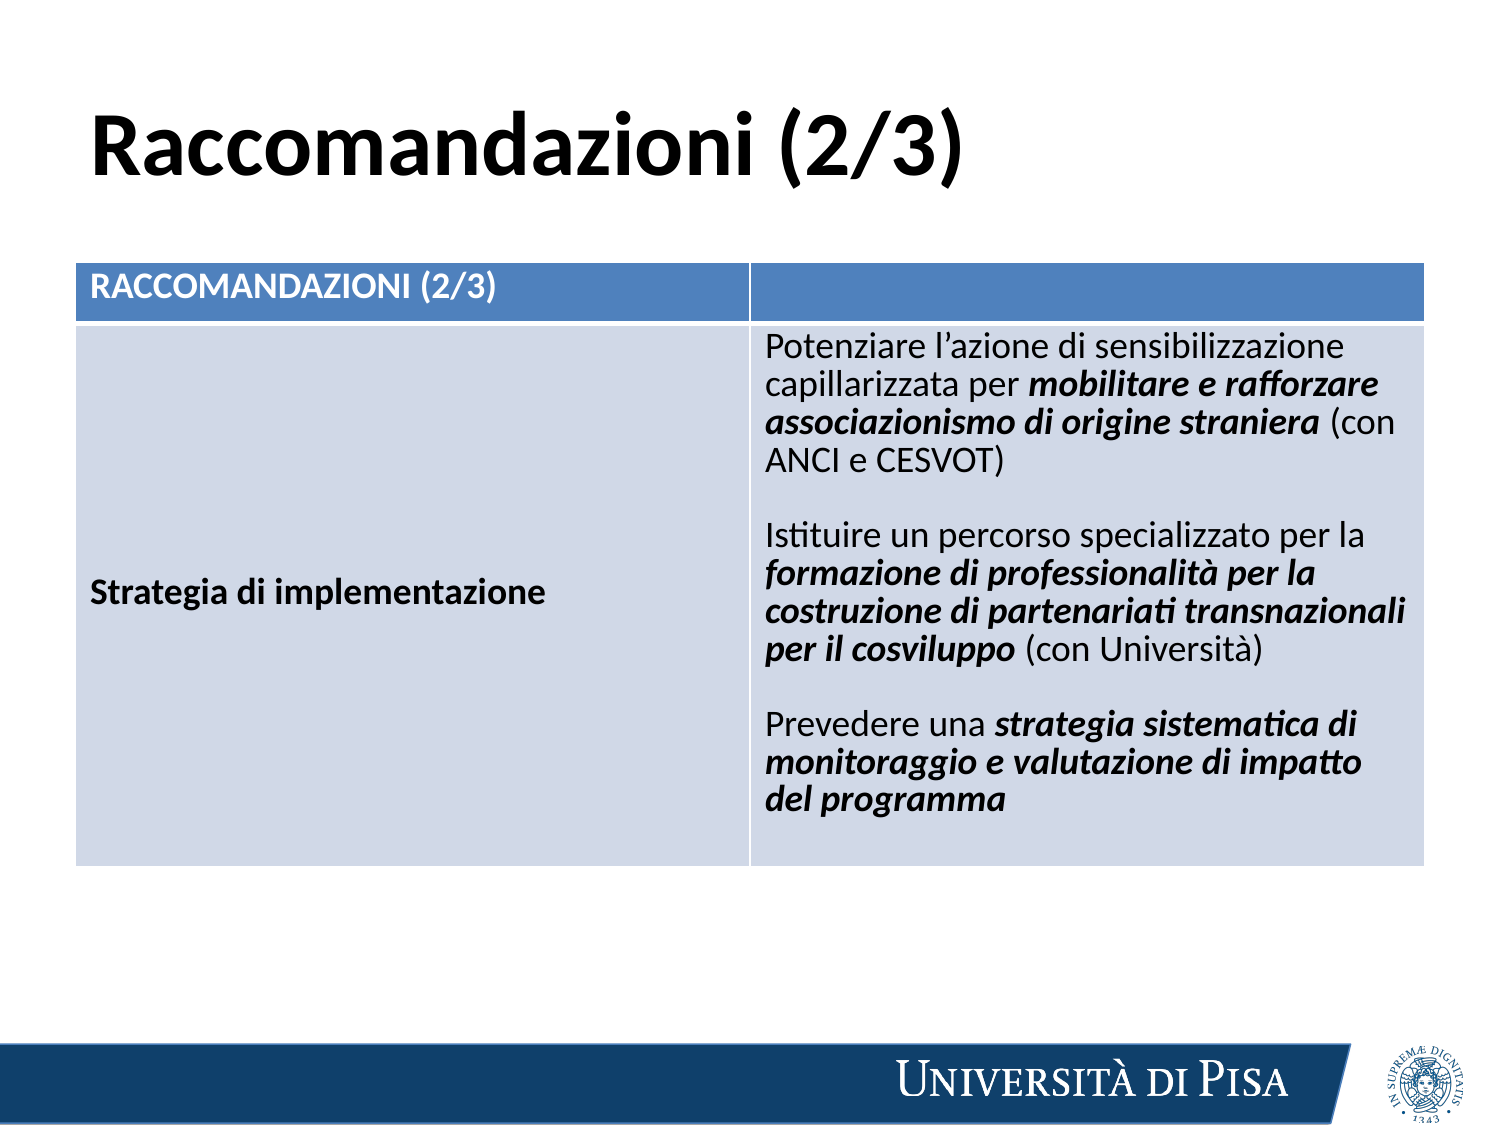

# Raccomandazioni (2/3)
| RACCOMANDAZIONI (2/3) | |
| --- | --- |
| Strategia di implementazione | Potenziare l’azione di sensibilizzazione capillarizzata per mobilitare e rafforzare associazionismo di origine straniera (con ANCI e CESVOT) Istituire un percorso specializzato per la formazione di professionalità per la costruzione di partenariati transnazionali per il cosviluppo (con Università) Prevedere una strategia sistematica di monitoraggio e valutazione di impatto del programma |